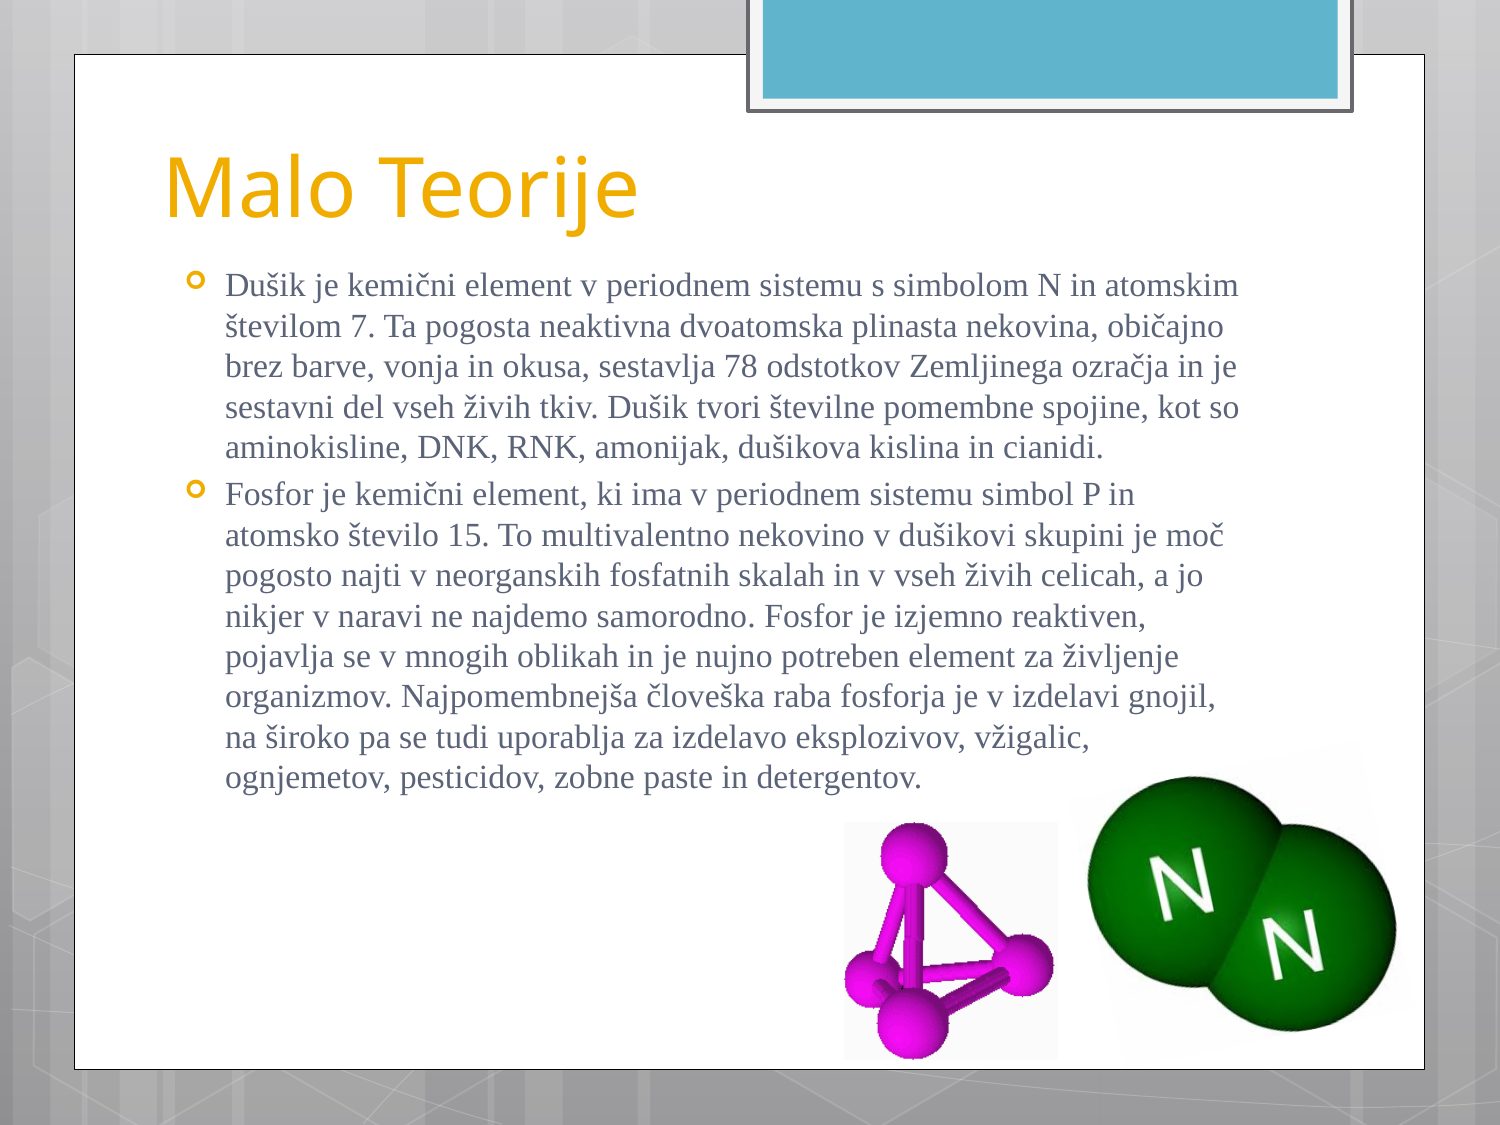

# Malo Teorije
Dušik je kemični element v periodnem sistemu s simbolom N in atomskim številom 7. Ta pogosta neaktivna dvoatomska plinasta nekovina, običajno brez barve, vonja in okusa, sestavlja 78 odstotkov Zemljinega ozračja in je sestavni del vseh živih tkiv. Dušik tvori številne pomembne spojine, kot so aminokisline, DNK, RNK, amonijak, dušikova kislina in cianidi.
Fosfor je kemični element, ki ima v periodnem sistemu simbol P in atomsko število 15. To multivalentno nekovino v dušikovi skupini je moč pogosto najti v neorganskih fosfatnih skalah in v vseh živih celicah, a jo nikjer v naravi ne najdemo samorodno. Fosfor je izjemno reaktiven, pojavlja se v mnogih oblikah in je nujno potreben element za življenje organizmov. Najpomembnejša človeška raba fosforja je v izdelavi gnojil, na široko pa se tudi uporablja za izdelavo eksplozivov, vžigalic, ognjemetov, pesticidov, zobne paste in detergentov.